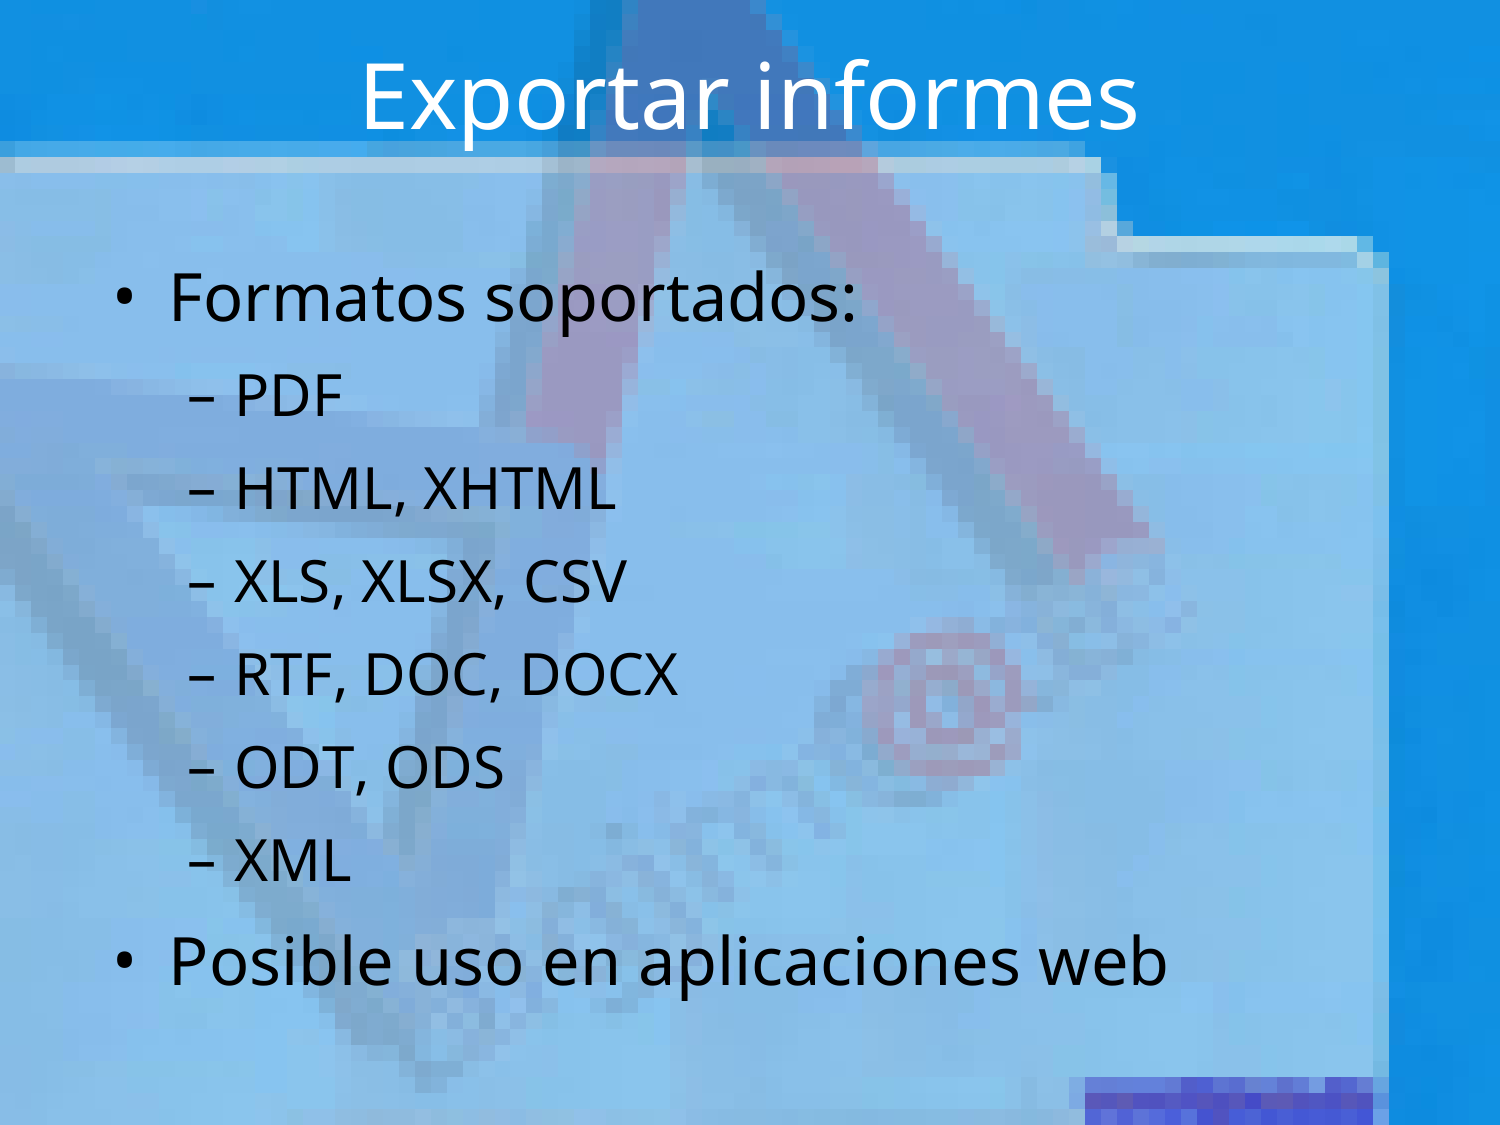

# Exportar informes
Formatos soportados:
PDF
HTML, XHTML
XLS, XLSX, CSV
RTF, DOC, DOCX
ODT, ODS
XML
Posible uso en aplicaciones web